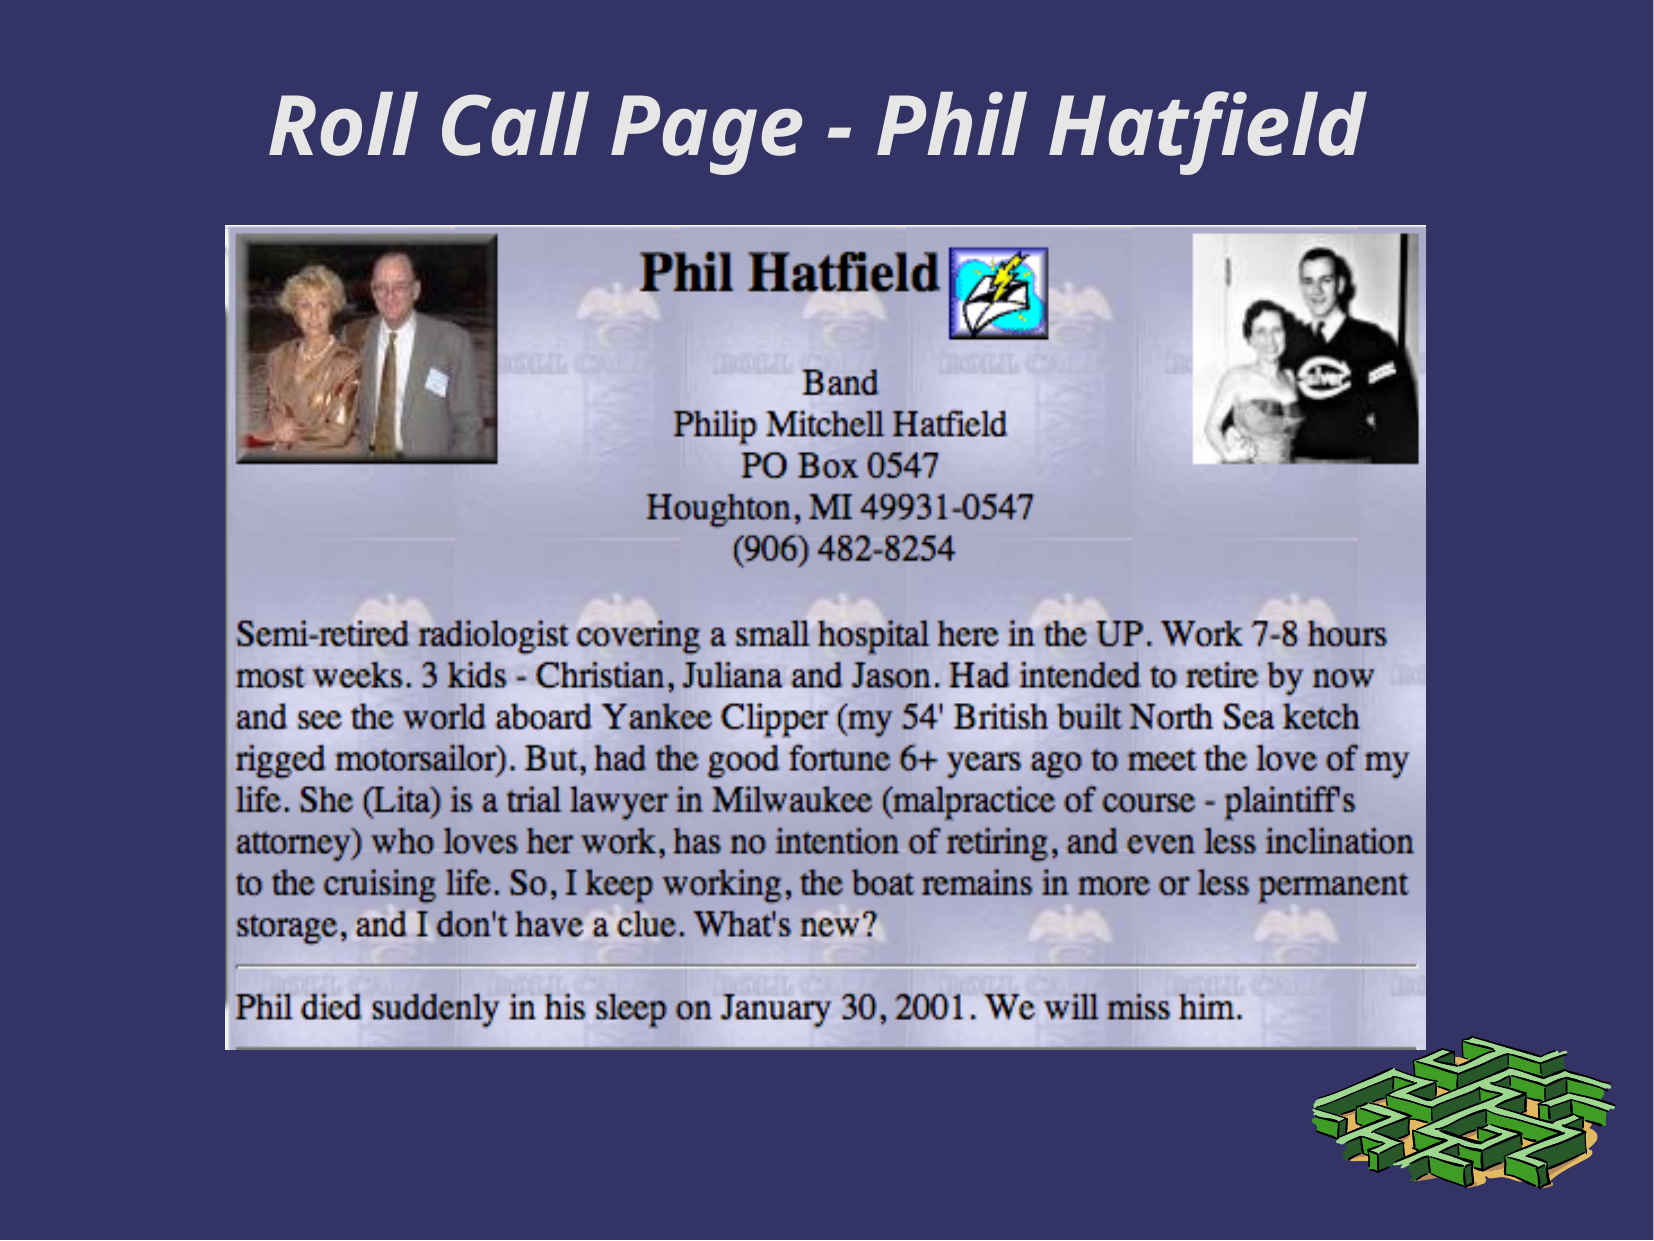

# Roll Call Page - Phil Hatfield